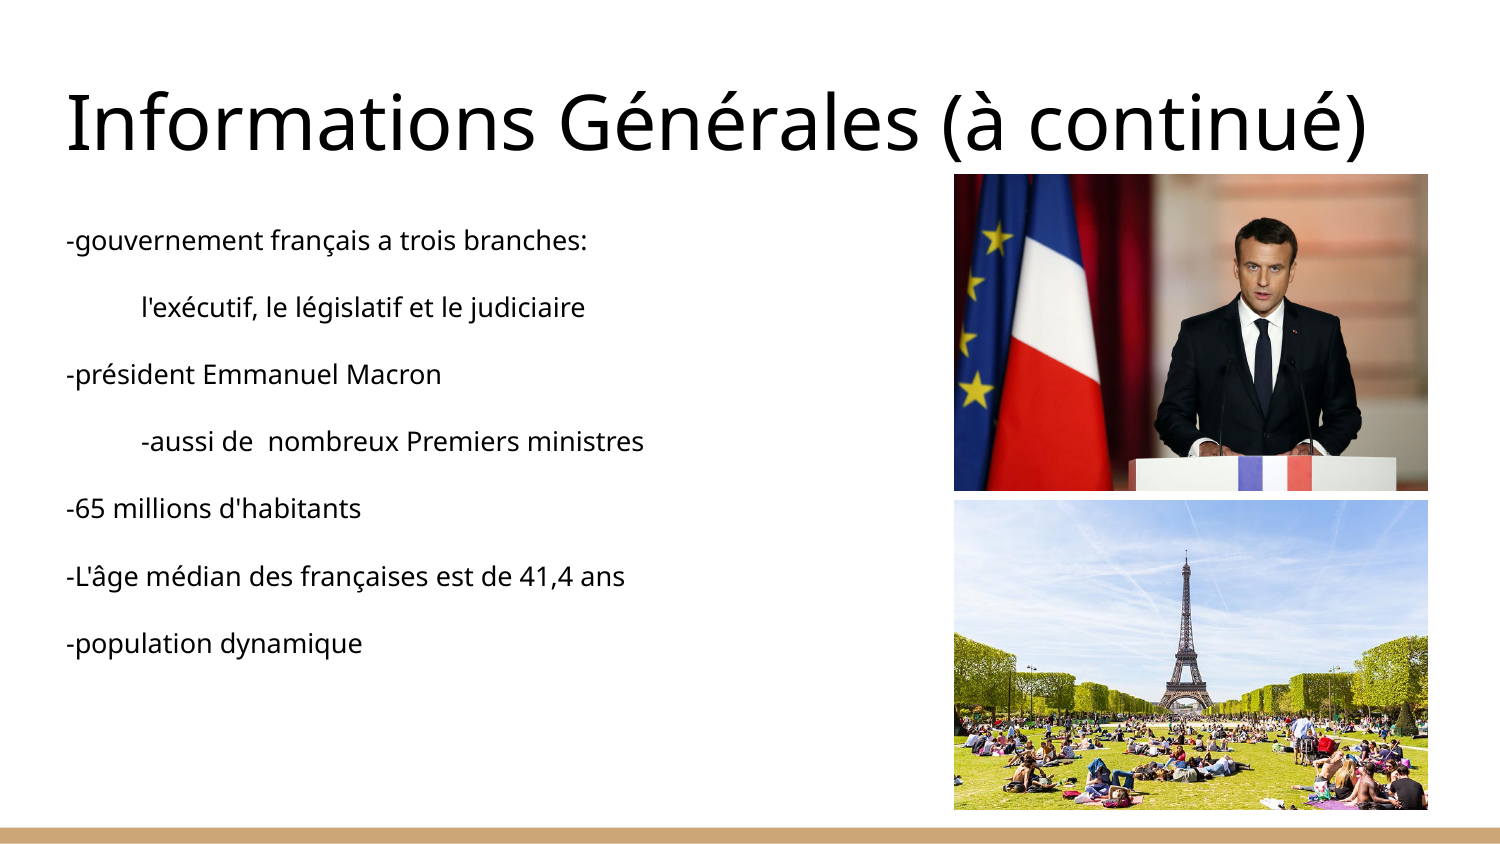

# Informations Générales (à continué)
-gouvernement français a trois branches:
l'exécutif, le législatif et le judiciaire
-président Emmanuel Macron
	-aussi de nombreux Premiers ministres
-65 millions d'habitants
-L'âge médian des françaises est de 41,4 ans
-population dynamique